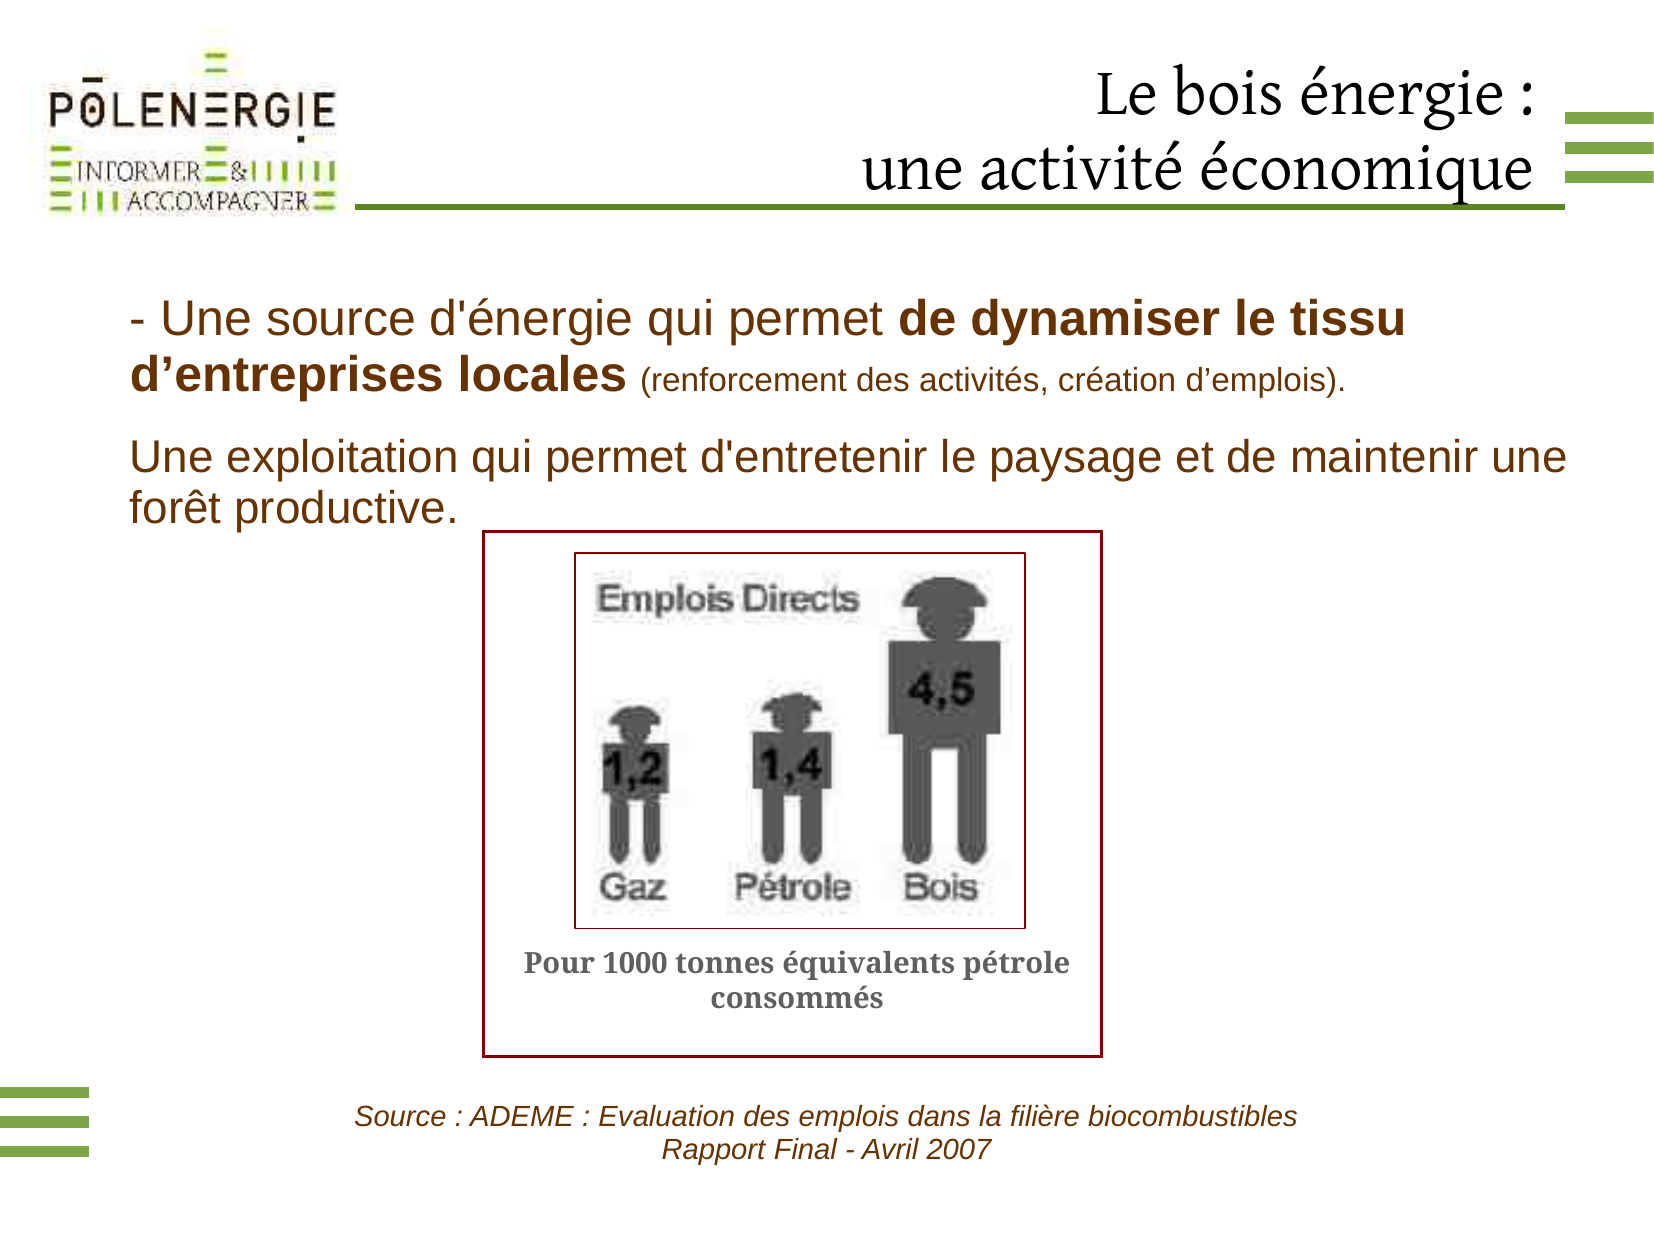

# Le bois énergie : une activité économique
- Une source d'énergie qui permet de dynamiser le tissu d’entreprises locales (renforcement des activités, création d’emplois).
Une exploitation qui permet d'entretenir le paysage et de maintenir une forêt productive.
Pour 1000 tonnes équivalents pétrole consommés
Source : ADEME : Evaluation des emplois dans la filière biocombustibles
Rapport Final - Avril 2007